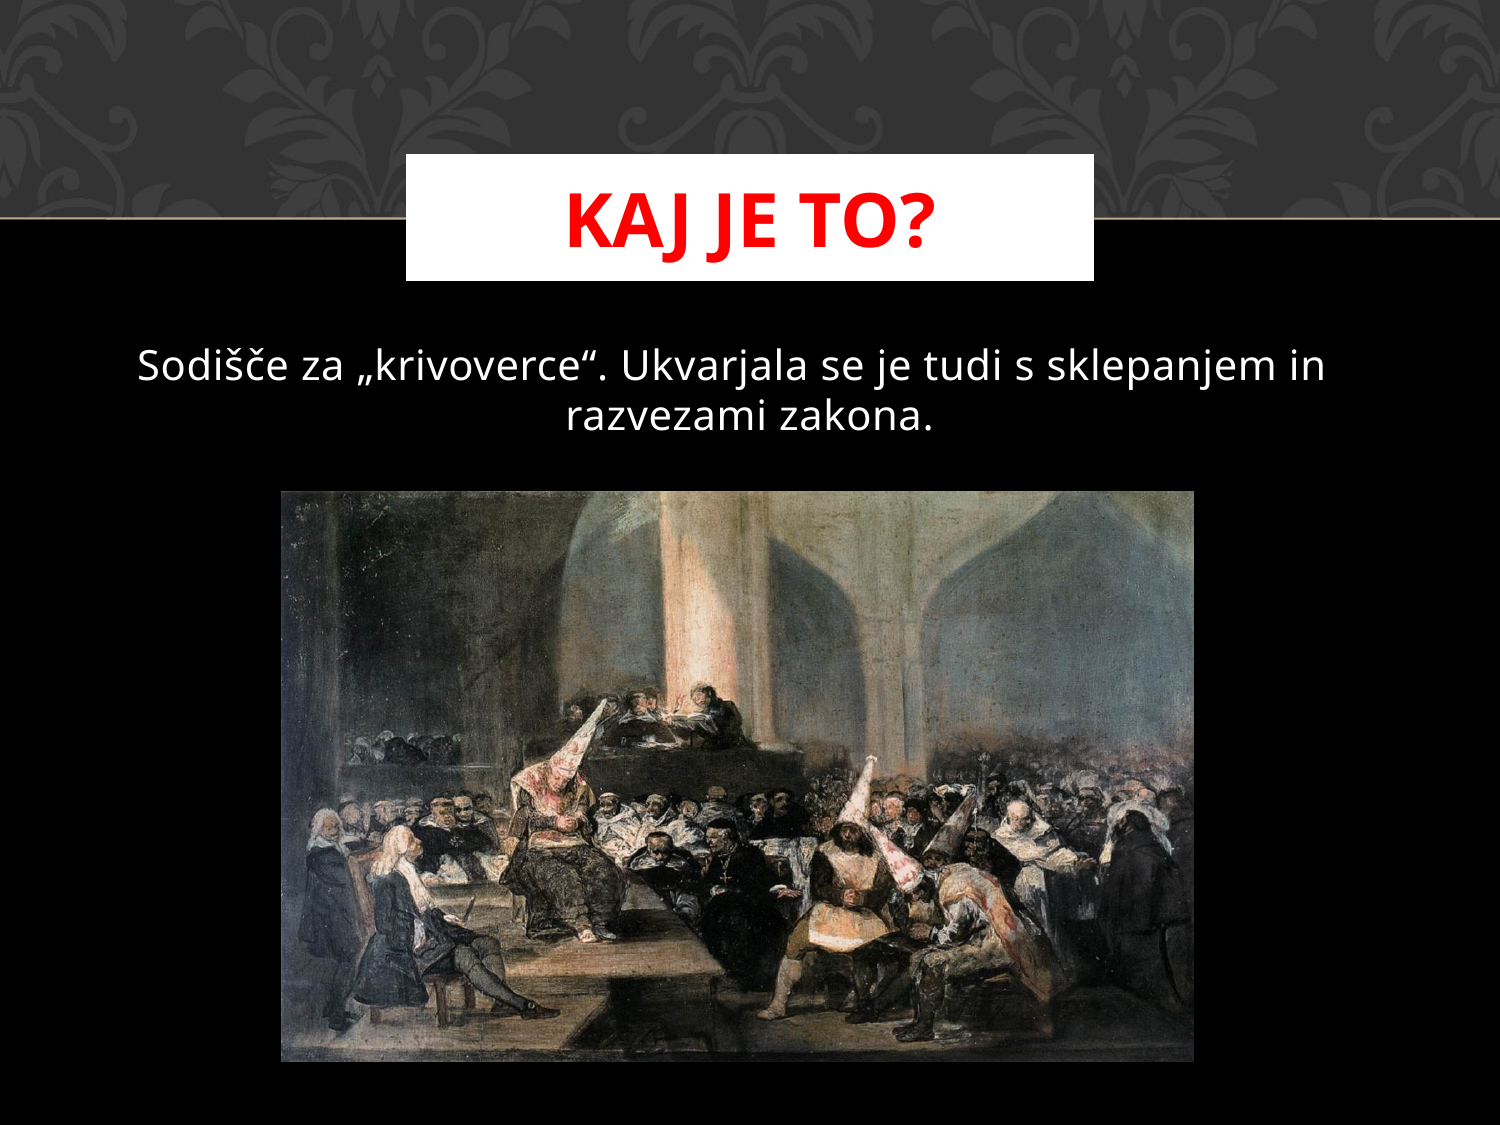

KAJ JE TO?
# Sodišče za „krivoverce“. Ukvarjala se je tudi s sklepanjem in razvezami zakona.